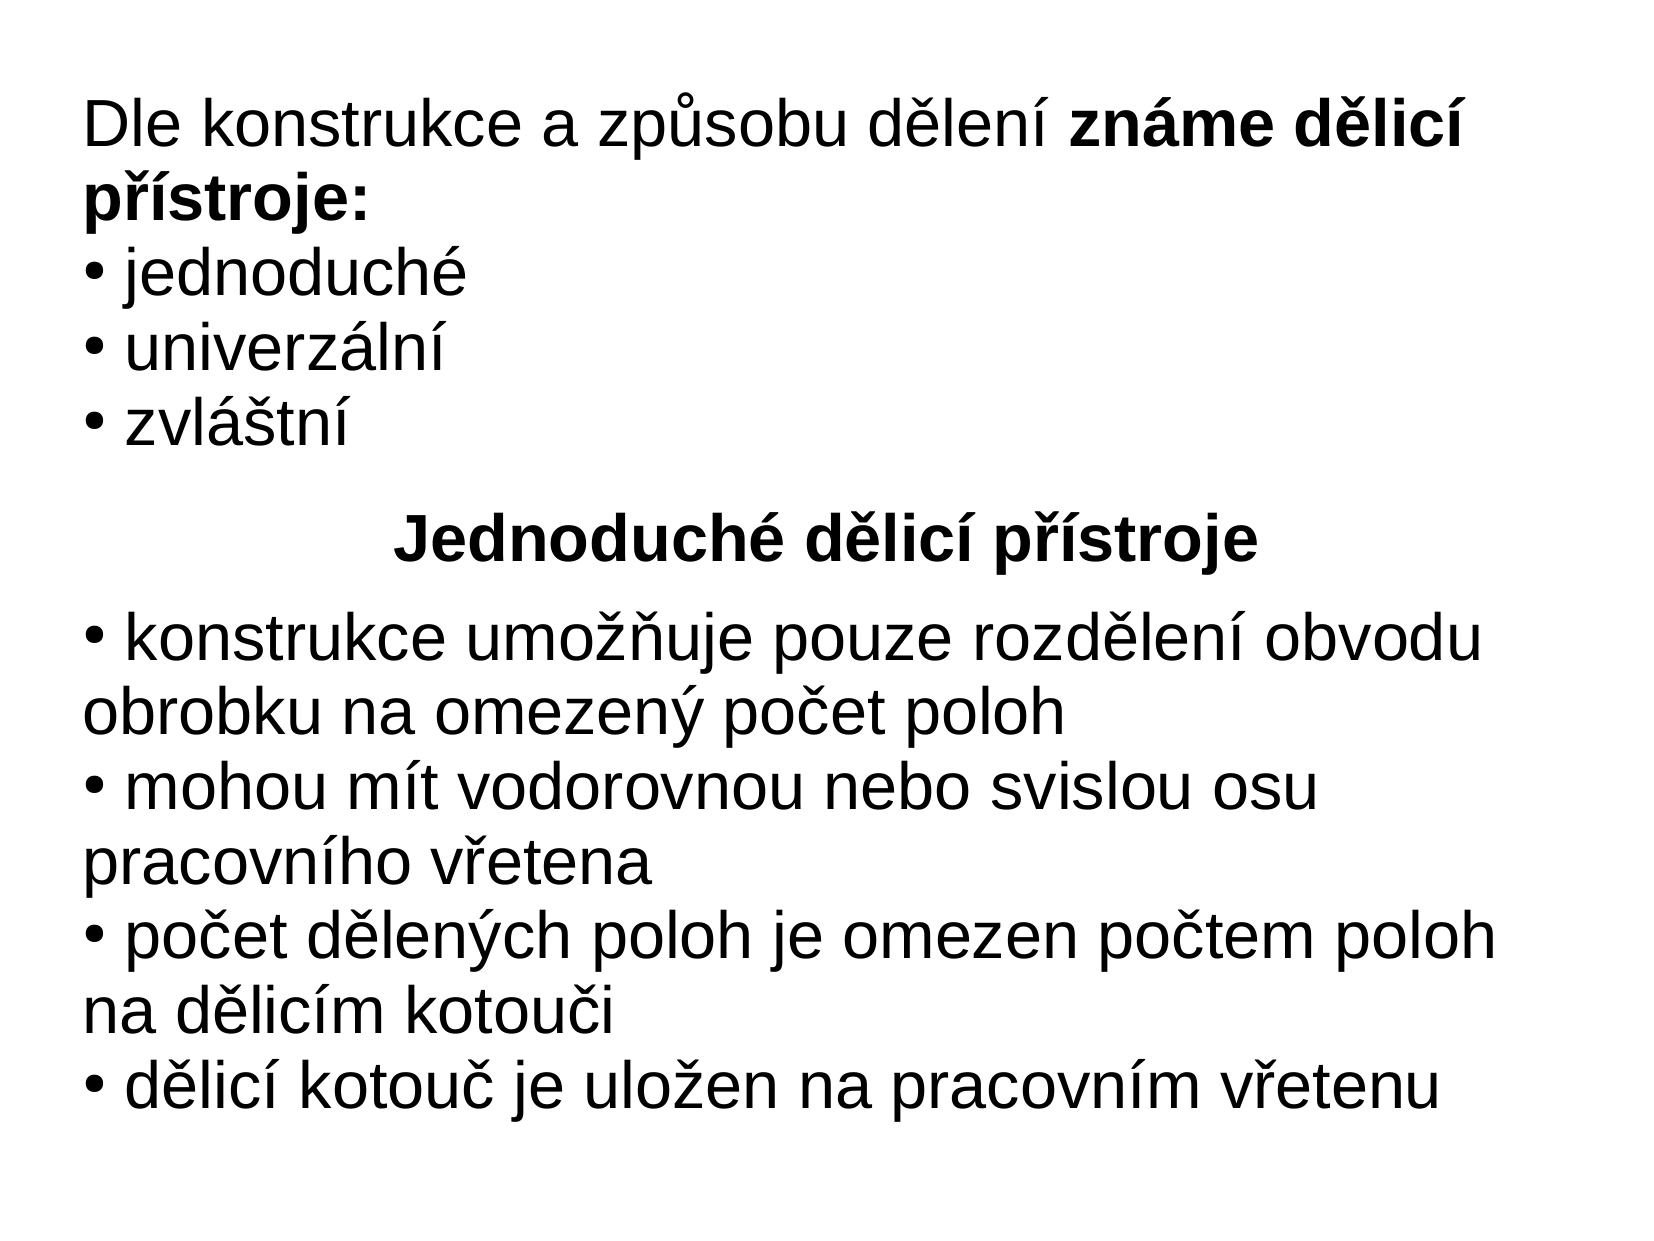

# Dle konstrukce a způsobu dělení známe dělicí přístroje:
 jednoduché
 univerzální
 zvláštní
Jednoduché dělicí přístroje
 konstrukce umožňuje pouze rozdělení obvodu obrobku na omezený počet poloh
 mohou mít vodorovnou nebo svislou osu pracovního vřetena
 počet dělených poloh je omezen počtem poloh na dělicím kotouči
 dělicí kotouč je uložen na pracovním vřetenu